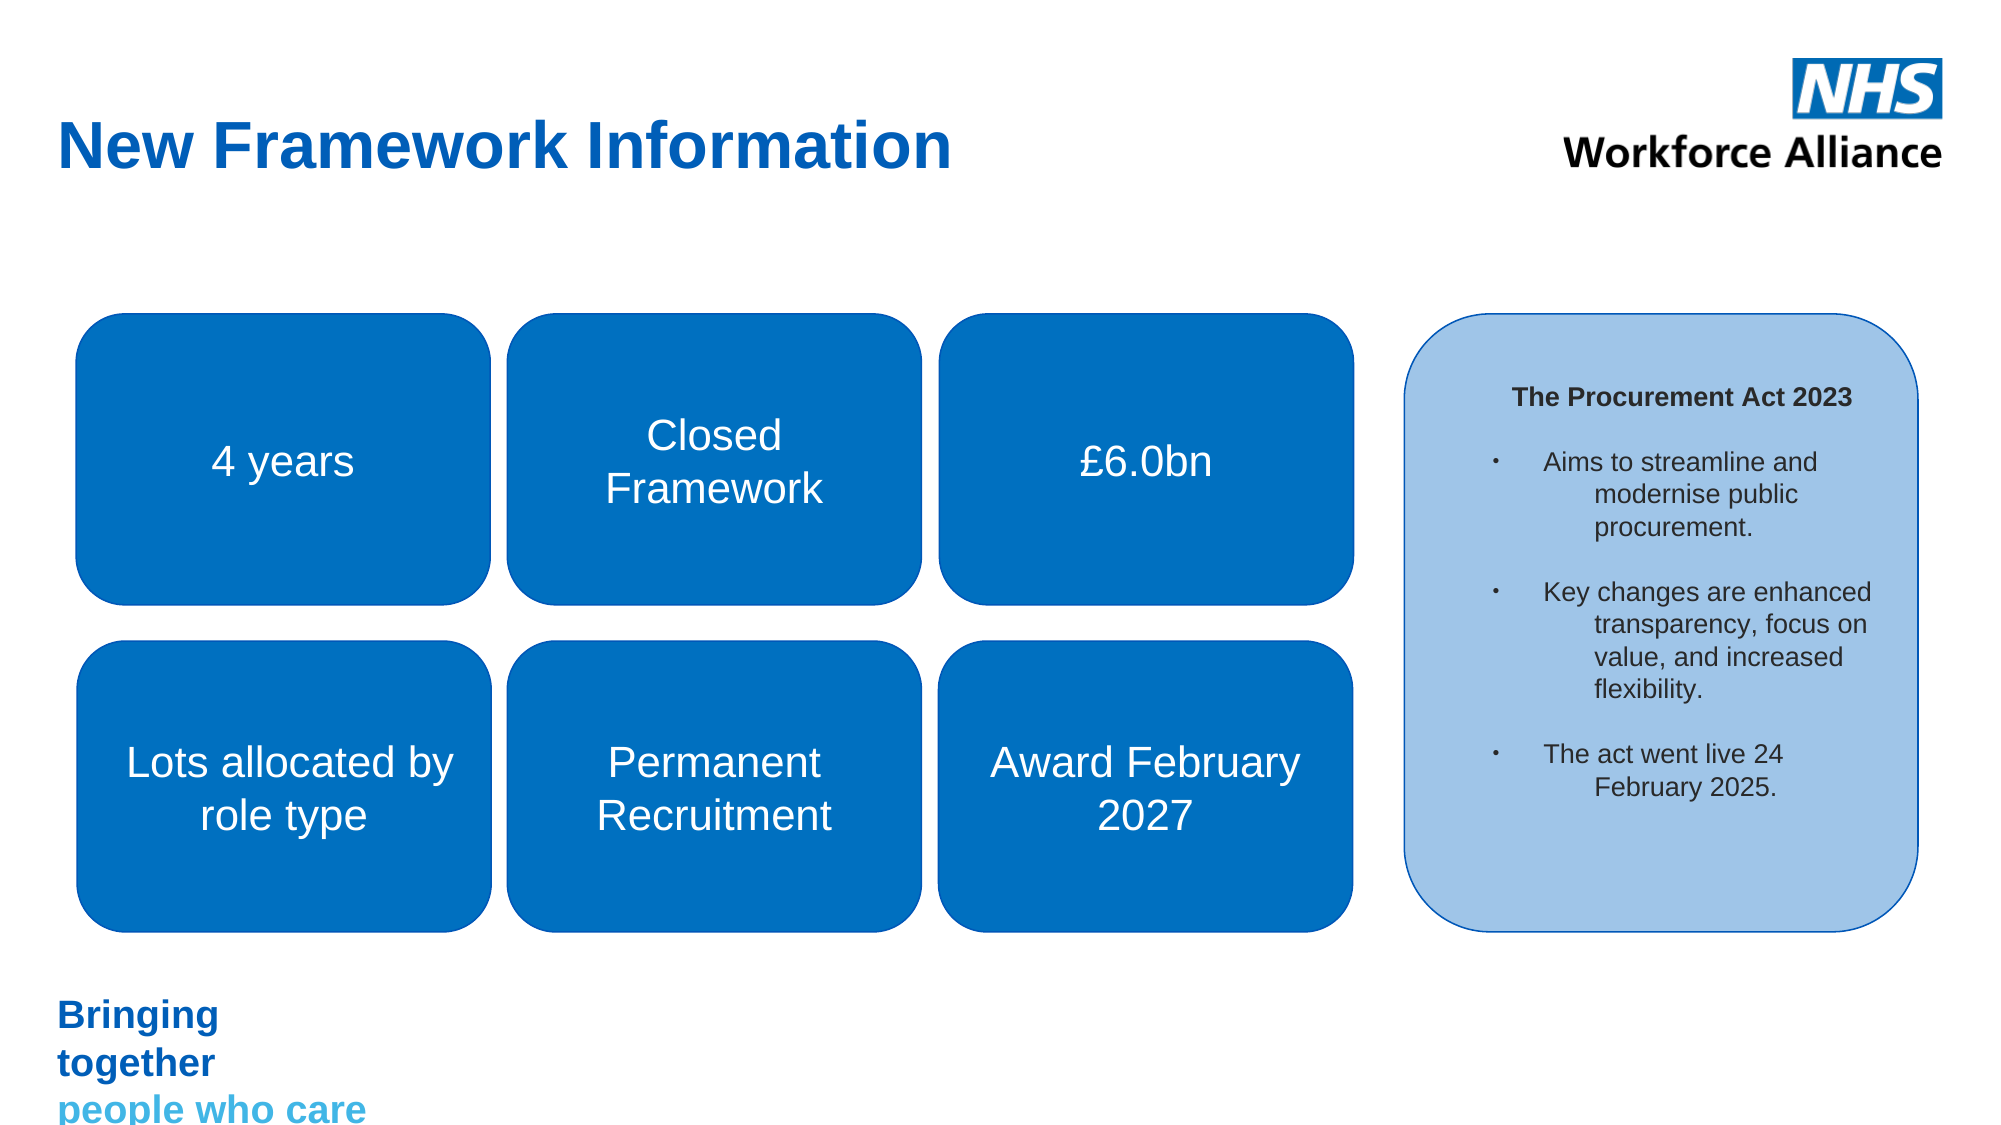

# New Framework Information
4 years
Closed Framework
£6.0bn
 The Procurement Act 2023
Aims to streamline and modernise public procurement.
Key changes are enhanced transparency, focus on value, and increased flexibility.
The act went live 24 February 2025.
 Lots allocated by role type
Permanent Recruitment
Award February 2027
Bringing together
people who care